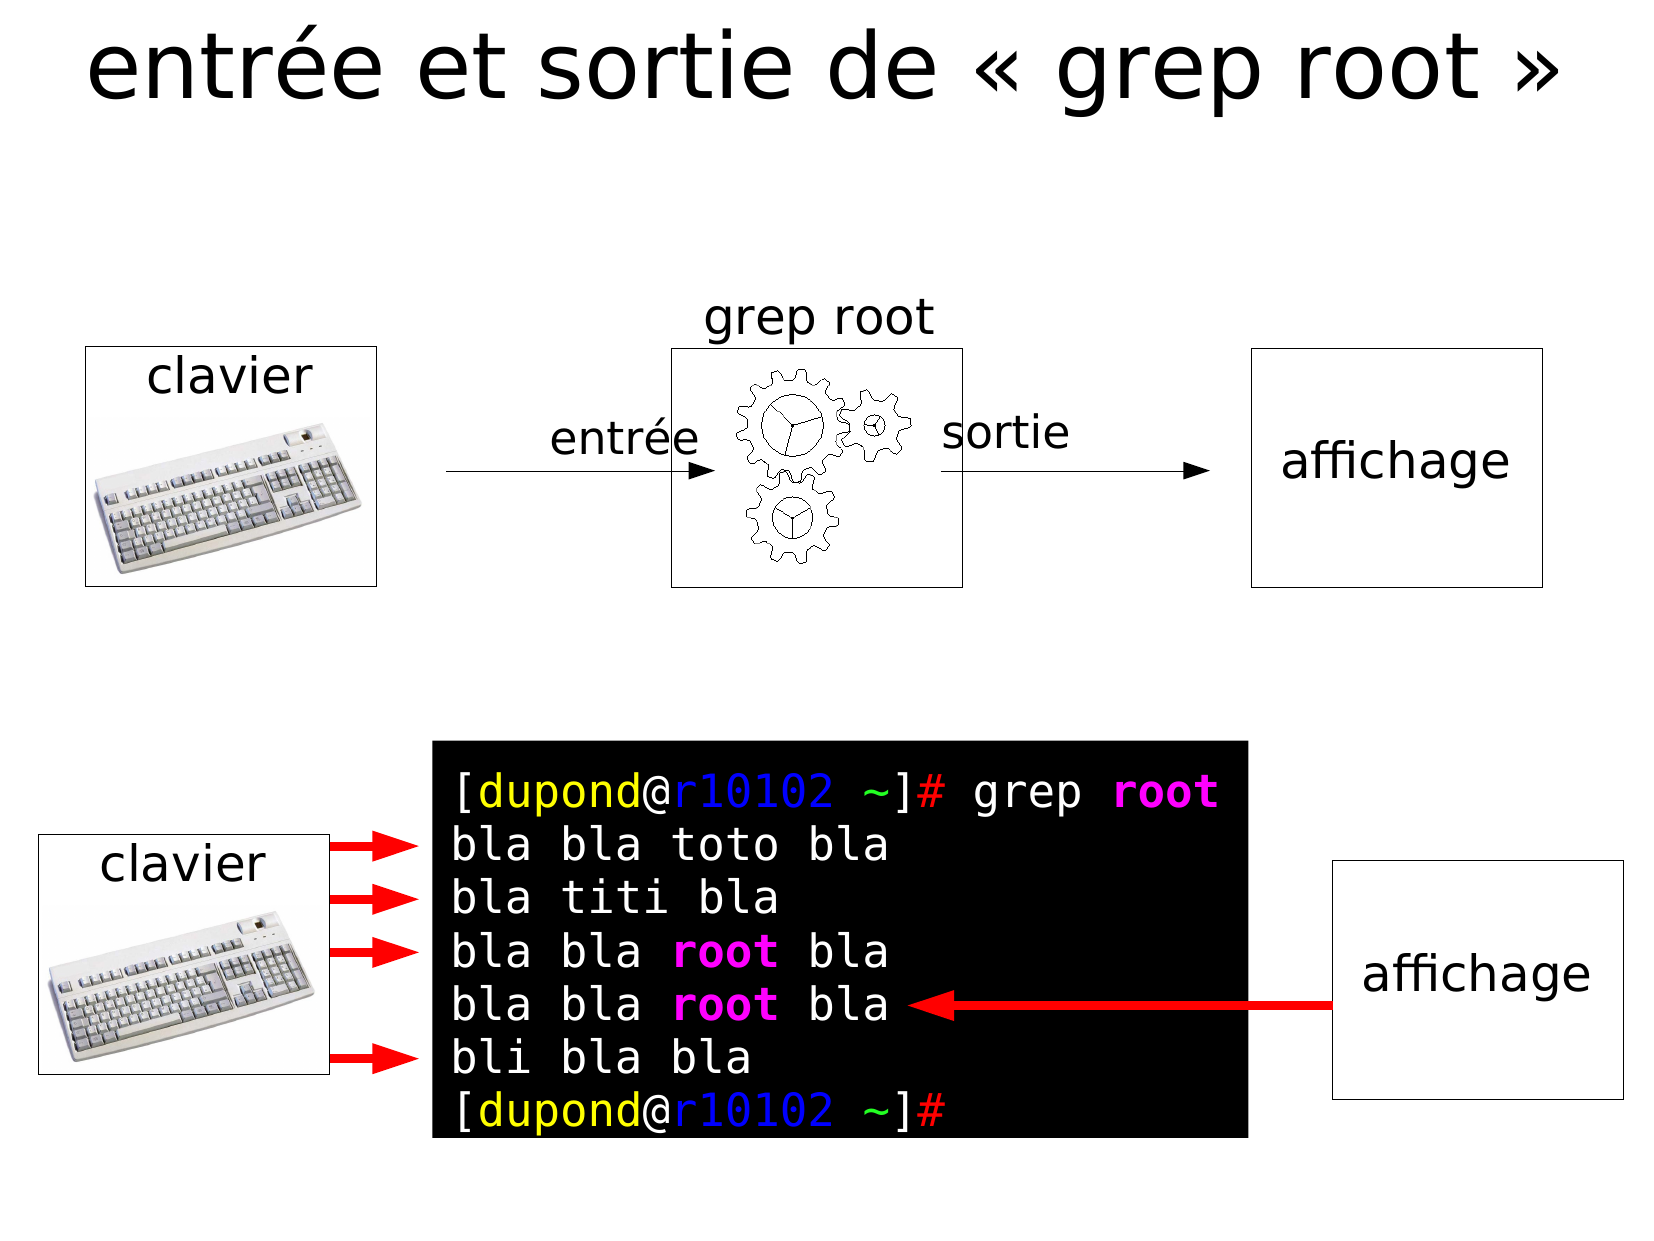

# entrée et sortie de « grep root »
grep root
clavier
sortie
entrée
affichage
[dupond@r10102 ~]# grep root
bla bla toto bla
bla titi bla
bla bla root bla
bla bla root bla
bli bla bla
[dupond@r10102 ~]#
clavier
affichage